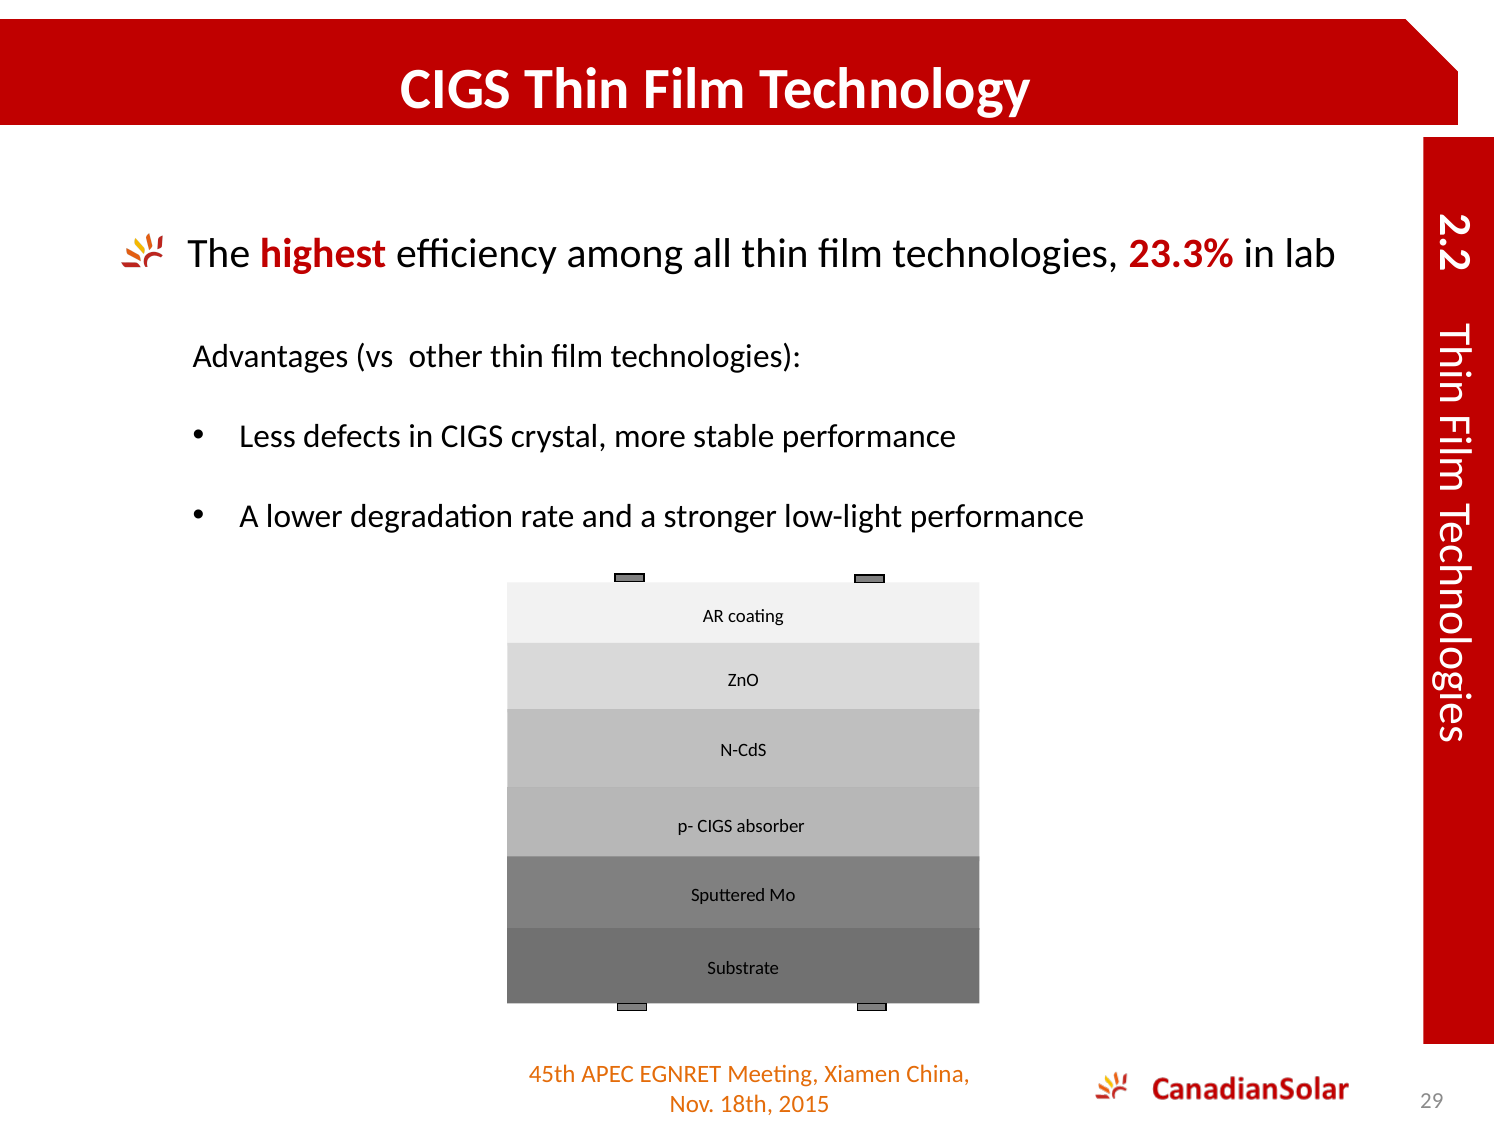

CIGS Thin Film Technology
 2.2 Thin Film Technologies
 The highest efficiency among all thin film technologies, 23.3% in lab
Advantages (vs other thin film technologies):
Less defects in CIGS crystal, more stable performance
A lower degradation rate and a stronger low-light performance
AR coating
ZnO
N-CdS
p- CIGS absorber
Sputtered Mo
Substrate
45th APEC EGNRET Meeting, Xiamen China, Nov. 18th, 2015